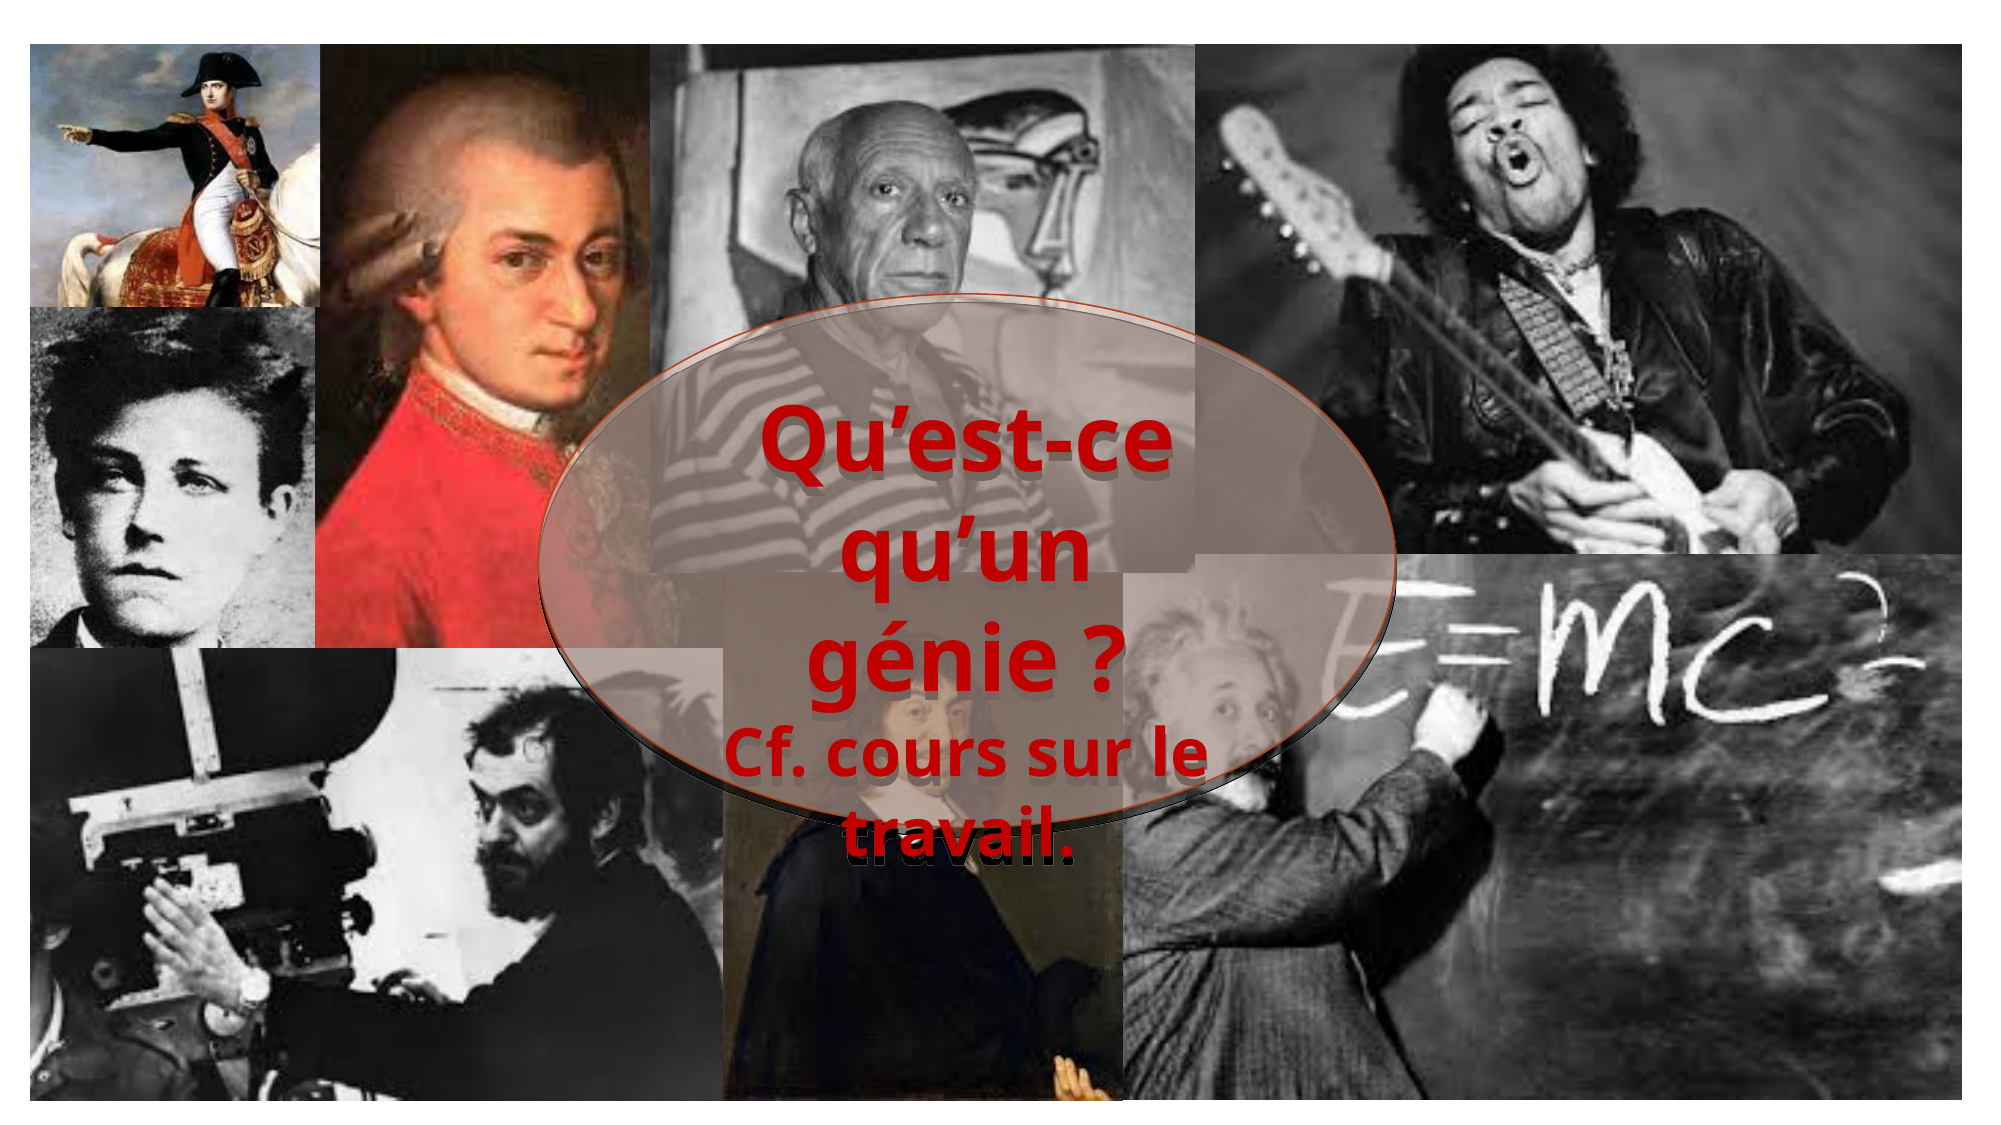

Qu’est-ce qu’un génie ?
Cf. cours sur le travail.